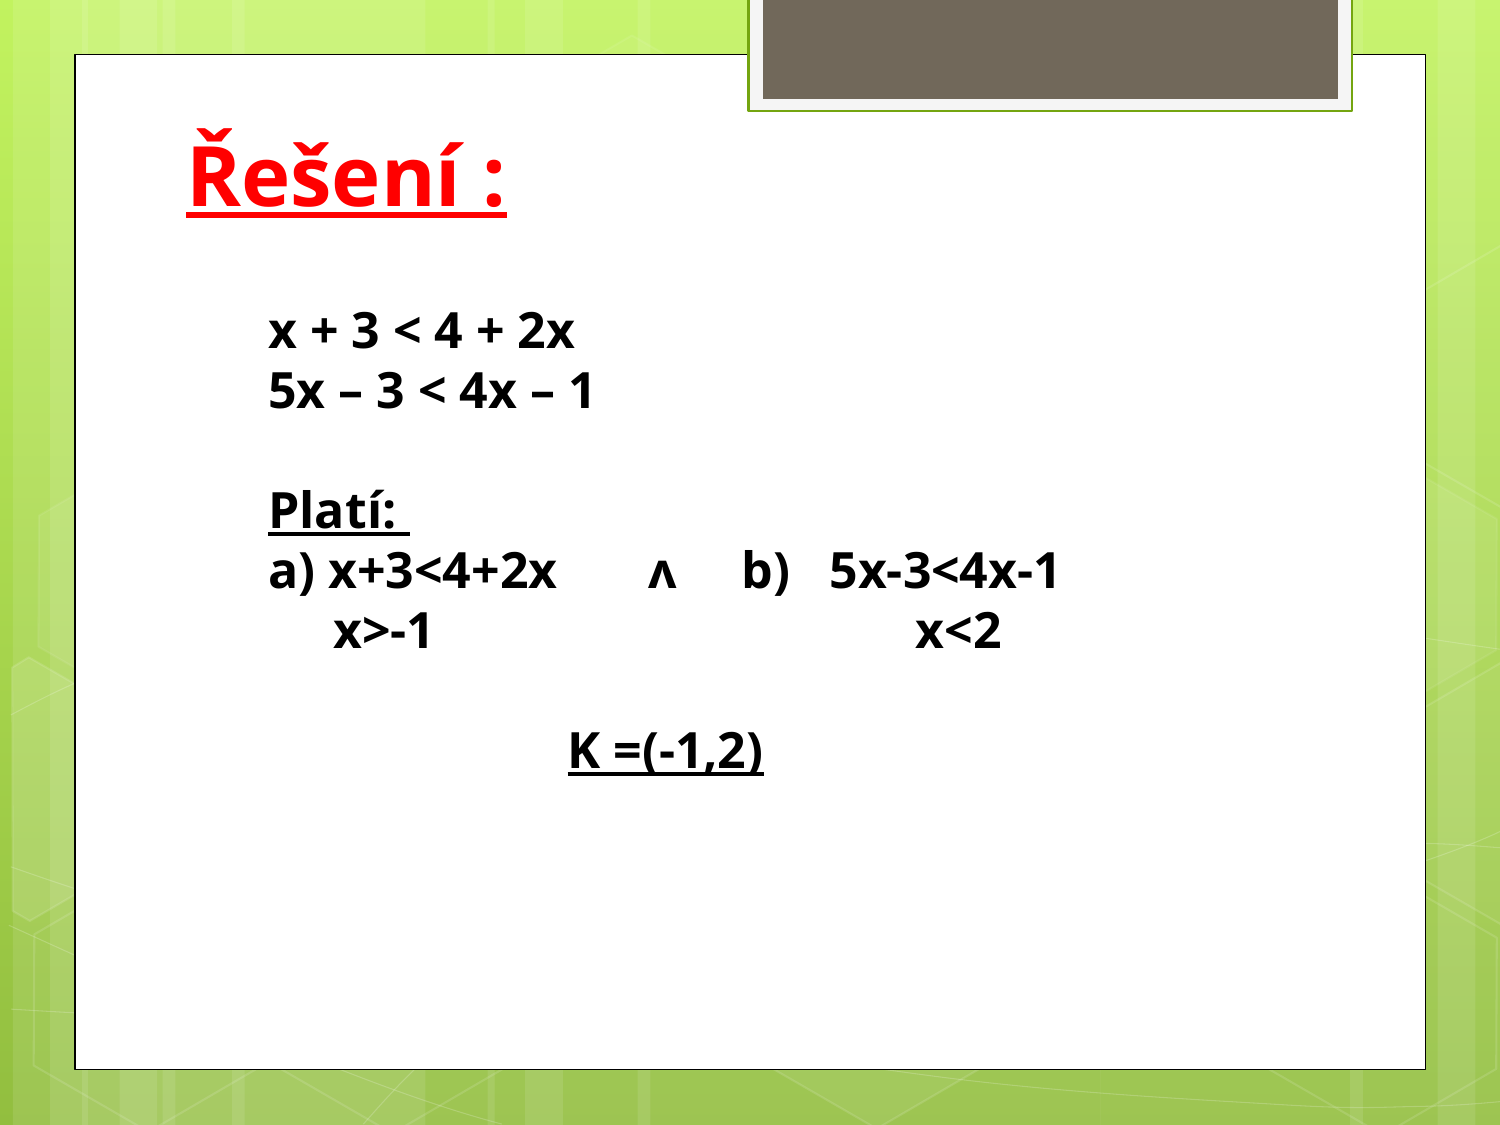

# Řešení :
x + 3 < 4 + 2x
5x – 3 < 4x – 1
Platí:
a) x+3<4+2x ʌ b) 5x-3<4x-1
 x>-1 x<2
 K =(-1,2)